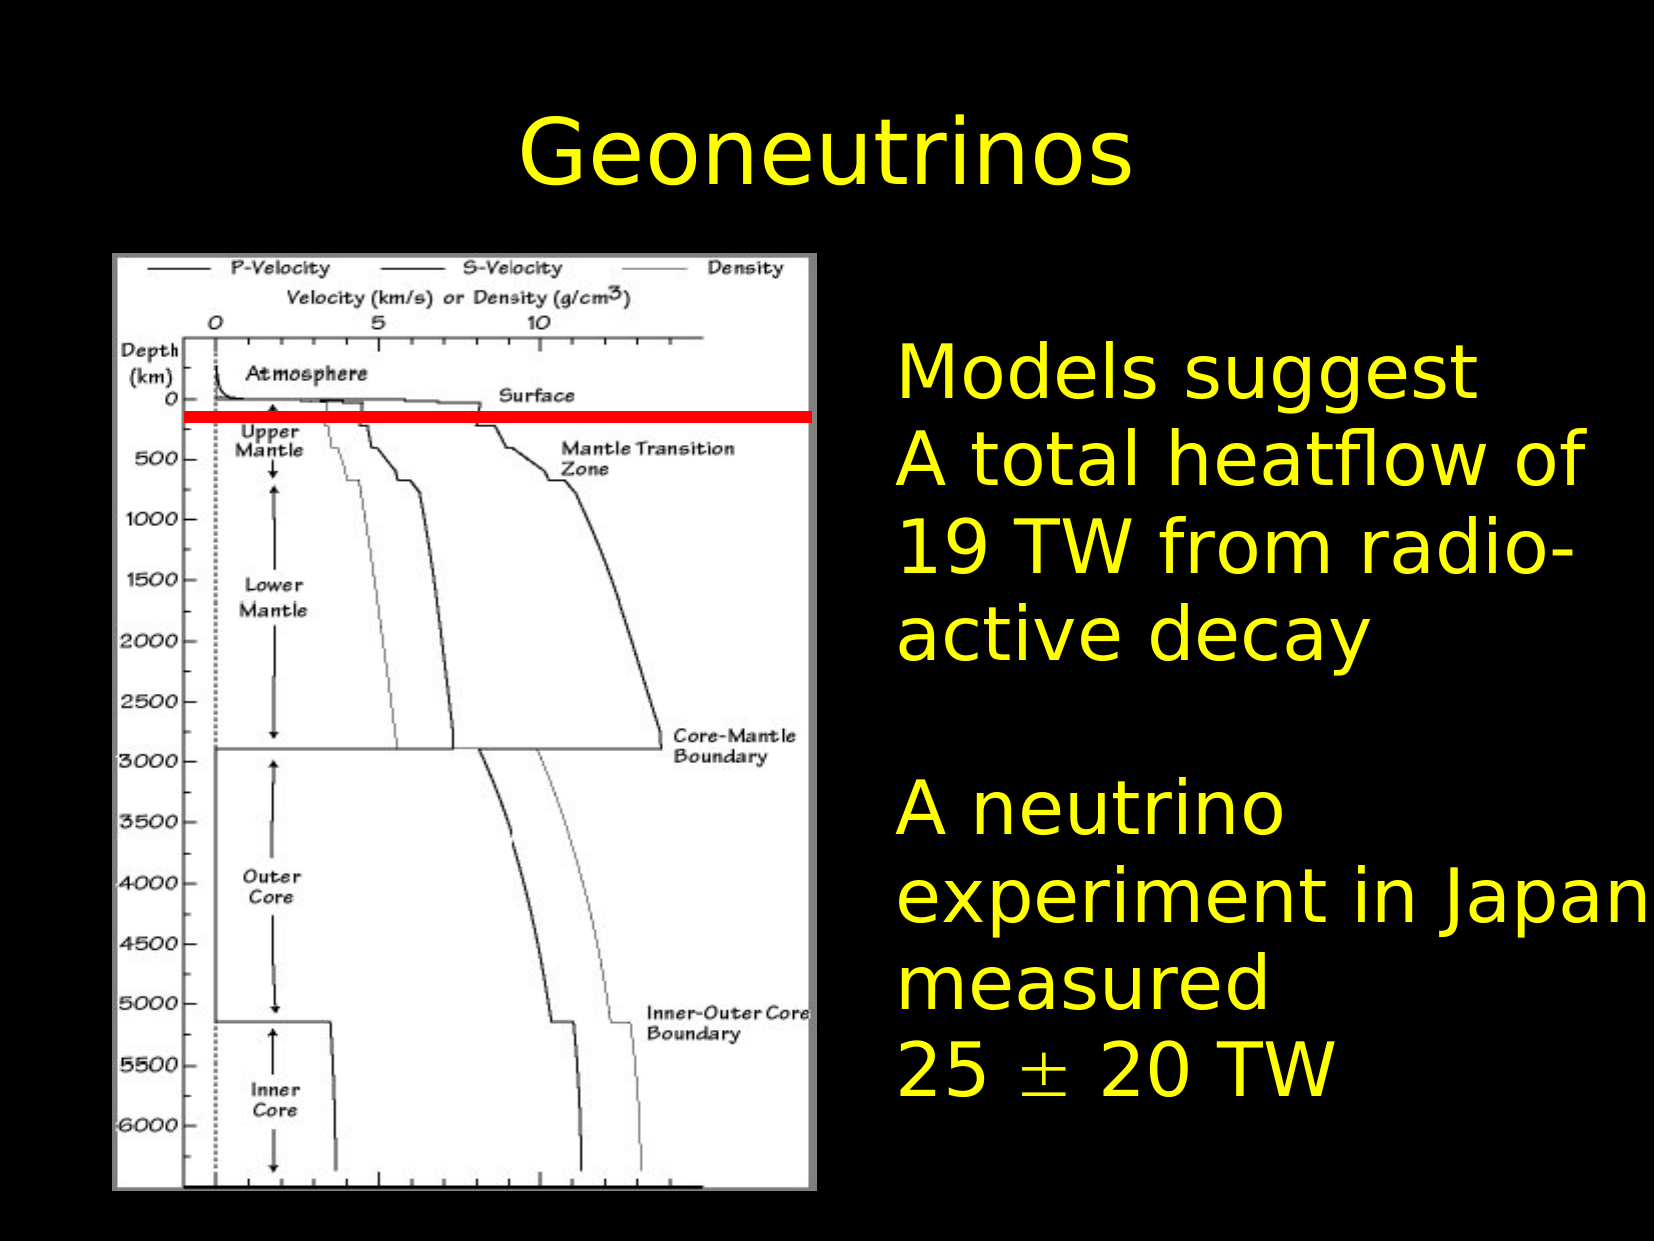

# Geoneutrinos
Models suggest
A total heatflow of
19 TW from radio-
active decay
A neutrino
experiment in Japan
measured
25 ± 20 TW